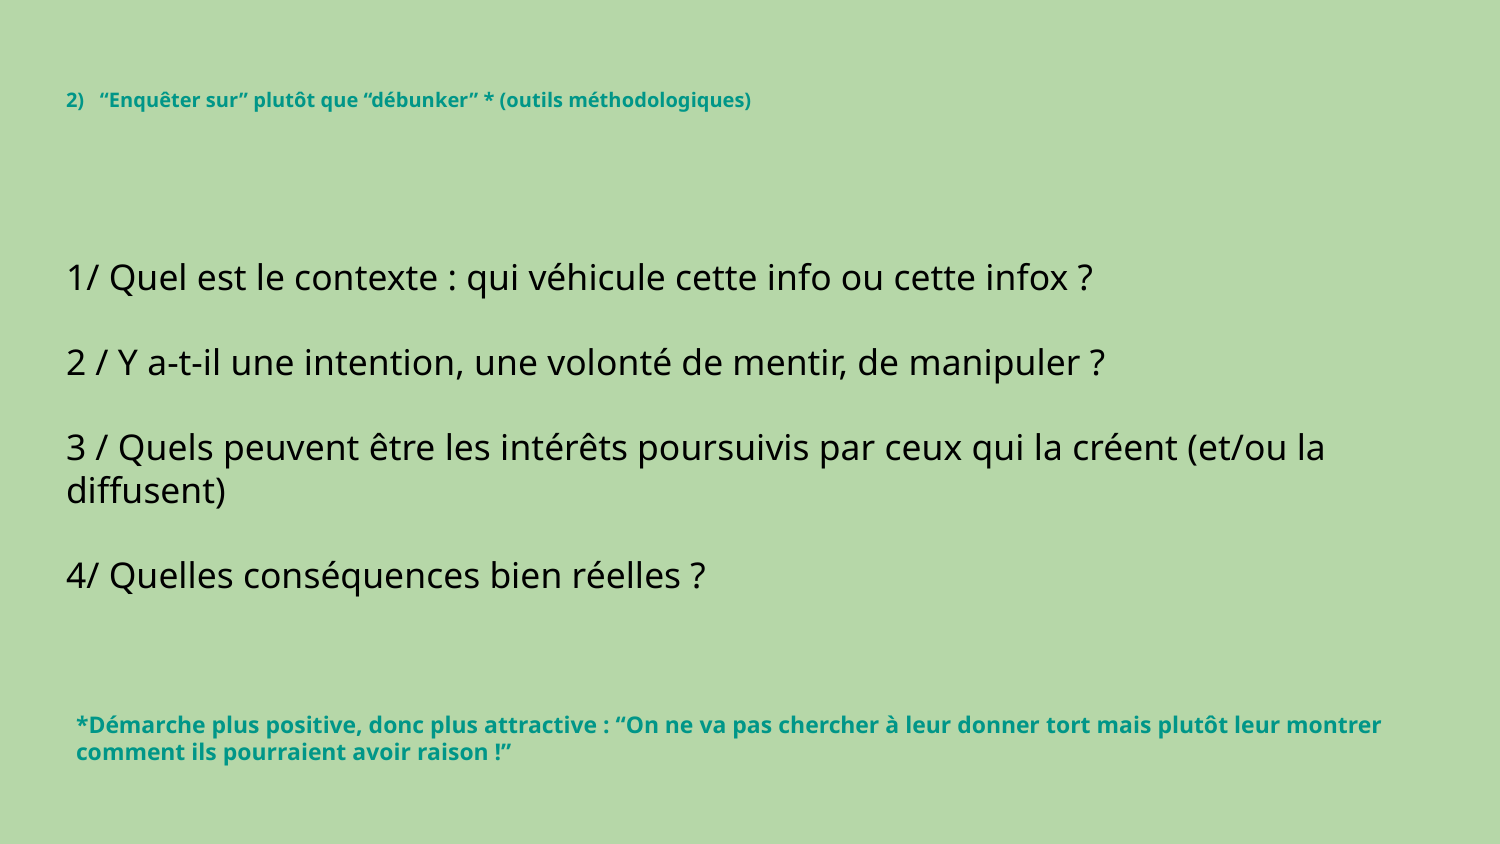

# 2) “Enquêter sur” plutôt que “débunker” * (outils méthodologiques)
1/ Quel est le contexte : qui véhicule cette info ou cette infox ?
2 / Y a-t-il une intention, une volonté de mentir, de manipuler ?
3 / Quels peuvent être les intérêts poursuivis par ceux qui la créent (et/ou la diffusent)
4/ Quelles conséquences bien réelles ?
*Démarche plus positive, donc plus attractive : “On ne va pas chercher à leur donner tort mais plutôt leur montrer comment ils pourraient avoir raison !”